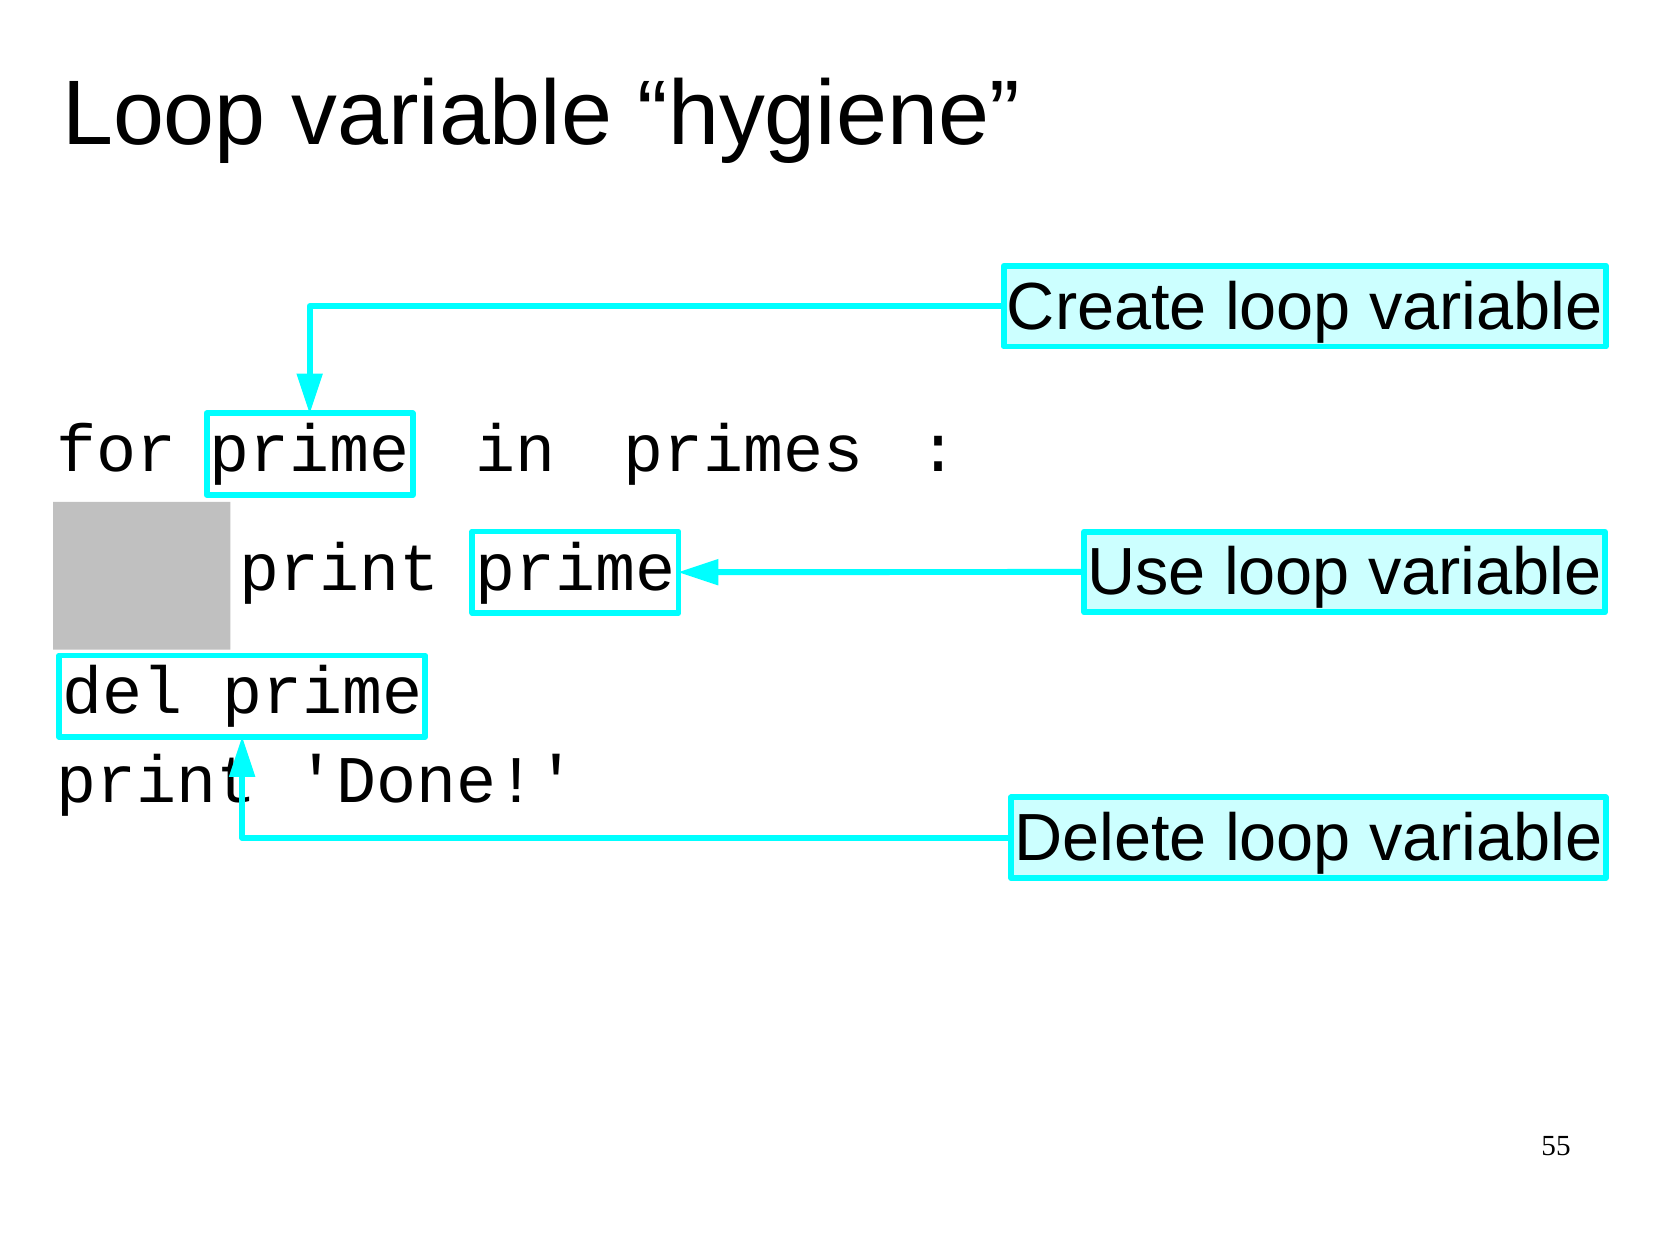

Loop variable “hygiene”
Create loop variable
for
prime
in
primes
:
print
prime
Use loop variable
del prime
print 'Done!'
Delete loop variable
55